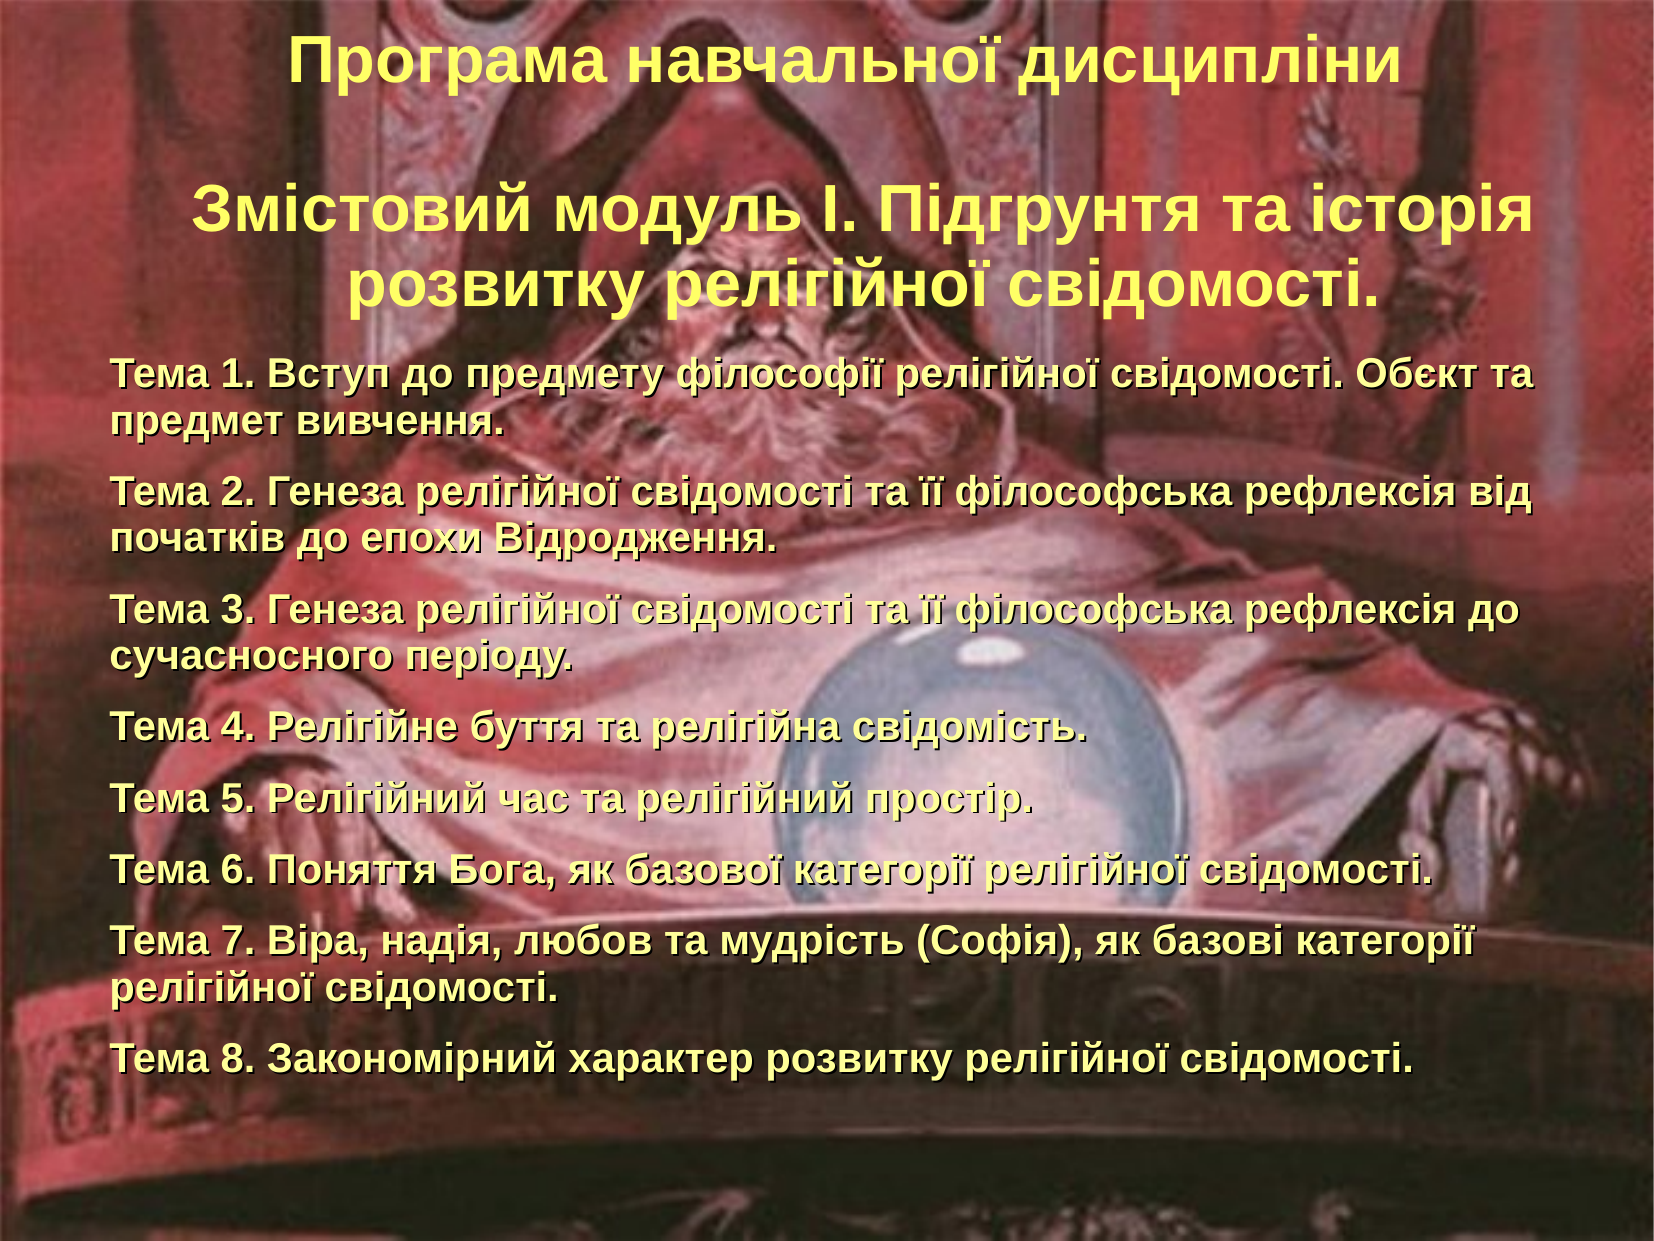

# Програма навчальної дисципліни Змістовий модуль І. Підгрунтя та історія розвитку релігійної свідомості.
Тема 1. Вступ до предмету філософії релігійної свідомості. Обєкт та предмет вивчення.
Тема 2. Генеза релігійної свідомості та її філософська рефлексія від початків до епохи Відродження.
Тема 3. Генеза релігійної свідомості та її філософська рефлексія до сучасносного періоду.
Тема 4. Релігійне буття та релігійна свідомість.
Тема 5. Релігійний час та релігійний простір.
Тема 6. Поняття Бога, як базової категорії релігійної свідомості.
Тема 7. Віра, надія, любов та мудрість (Софія), як базові категорії релігійної свідомості.
Тема 8. Закономірний характер розвитку релігійної свідомості.